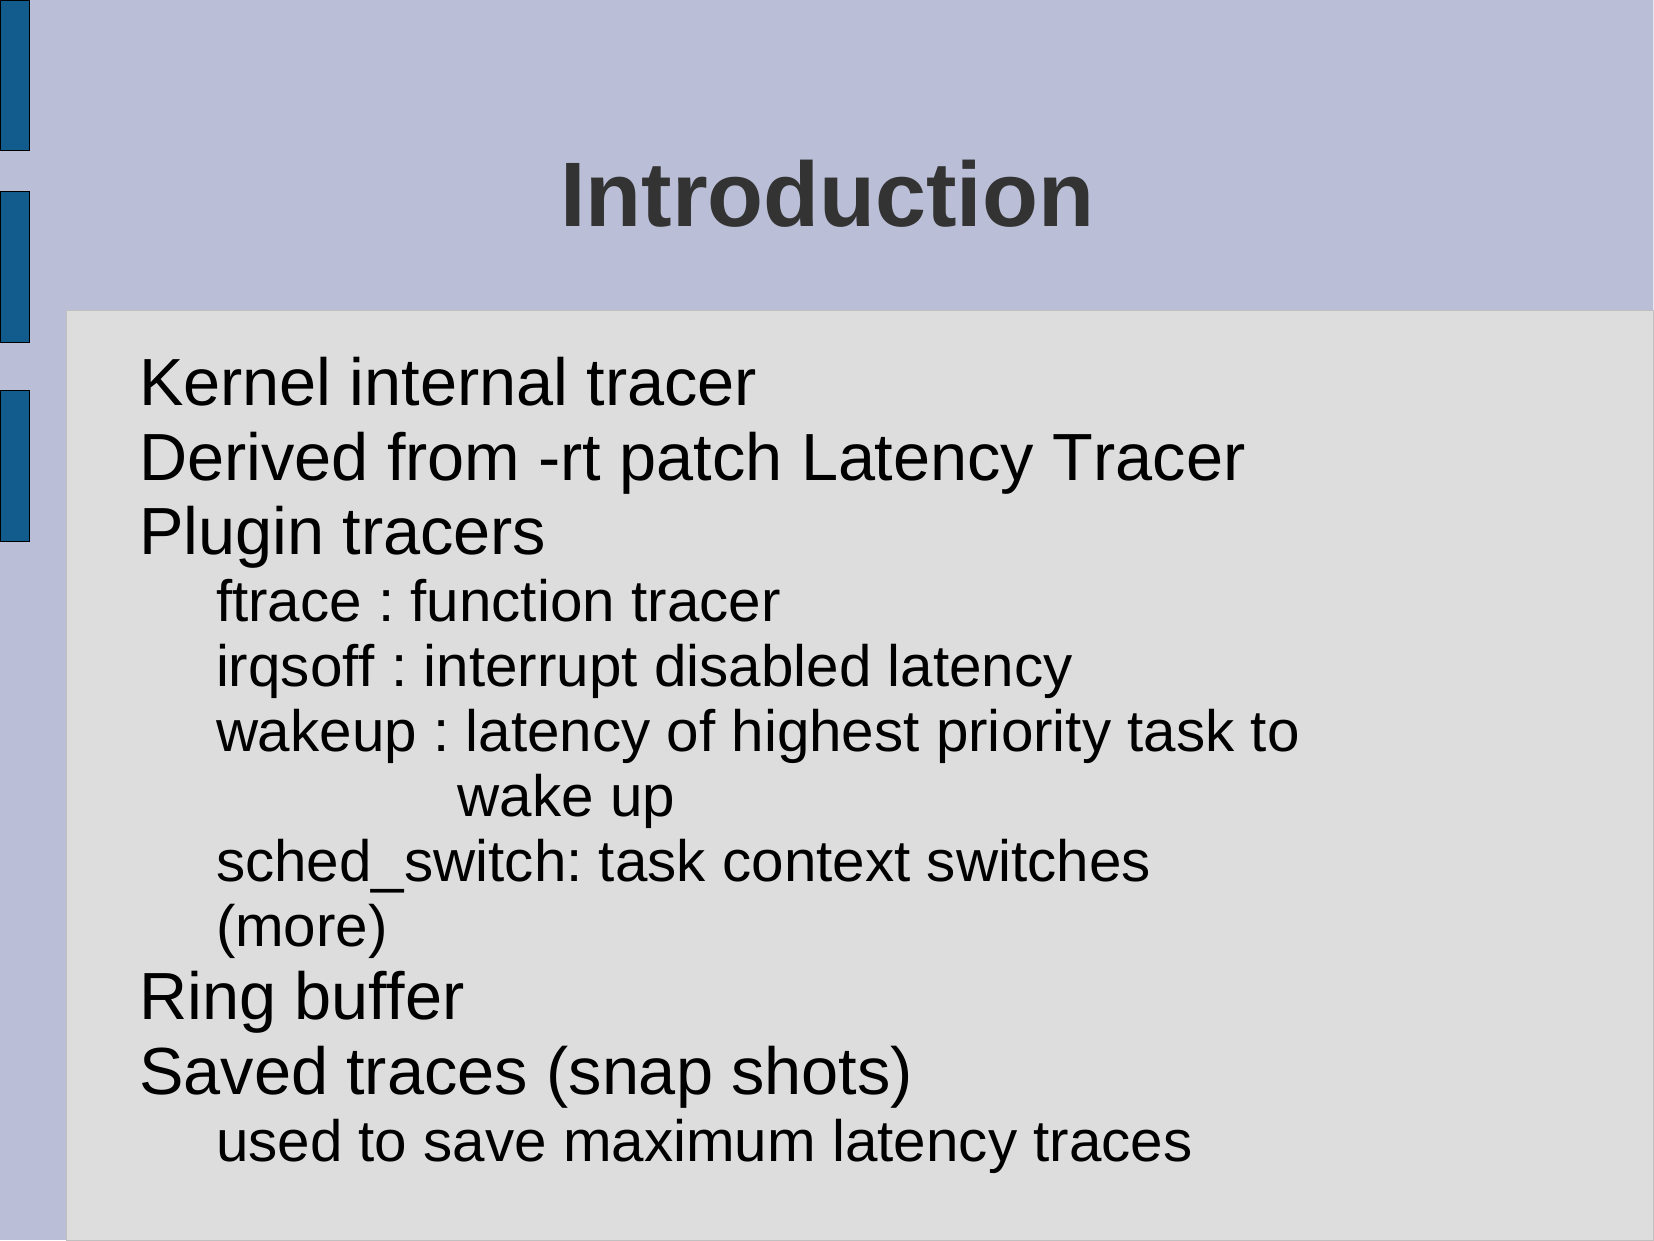

# Introduction
Kernel internal tracer
Derived from -rt patch Latency Tracer
Plugin tracers
ftrace : function tracer
irqsoff : interrupt disabled latency
wakeup : latency of highest priority task to wake up
sched_switch: task context switches
(more)
Ring buffer
Saved traces (snap shots)
used to save maximum latency traces